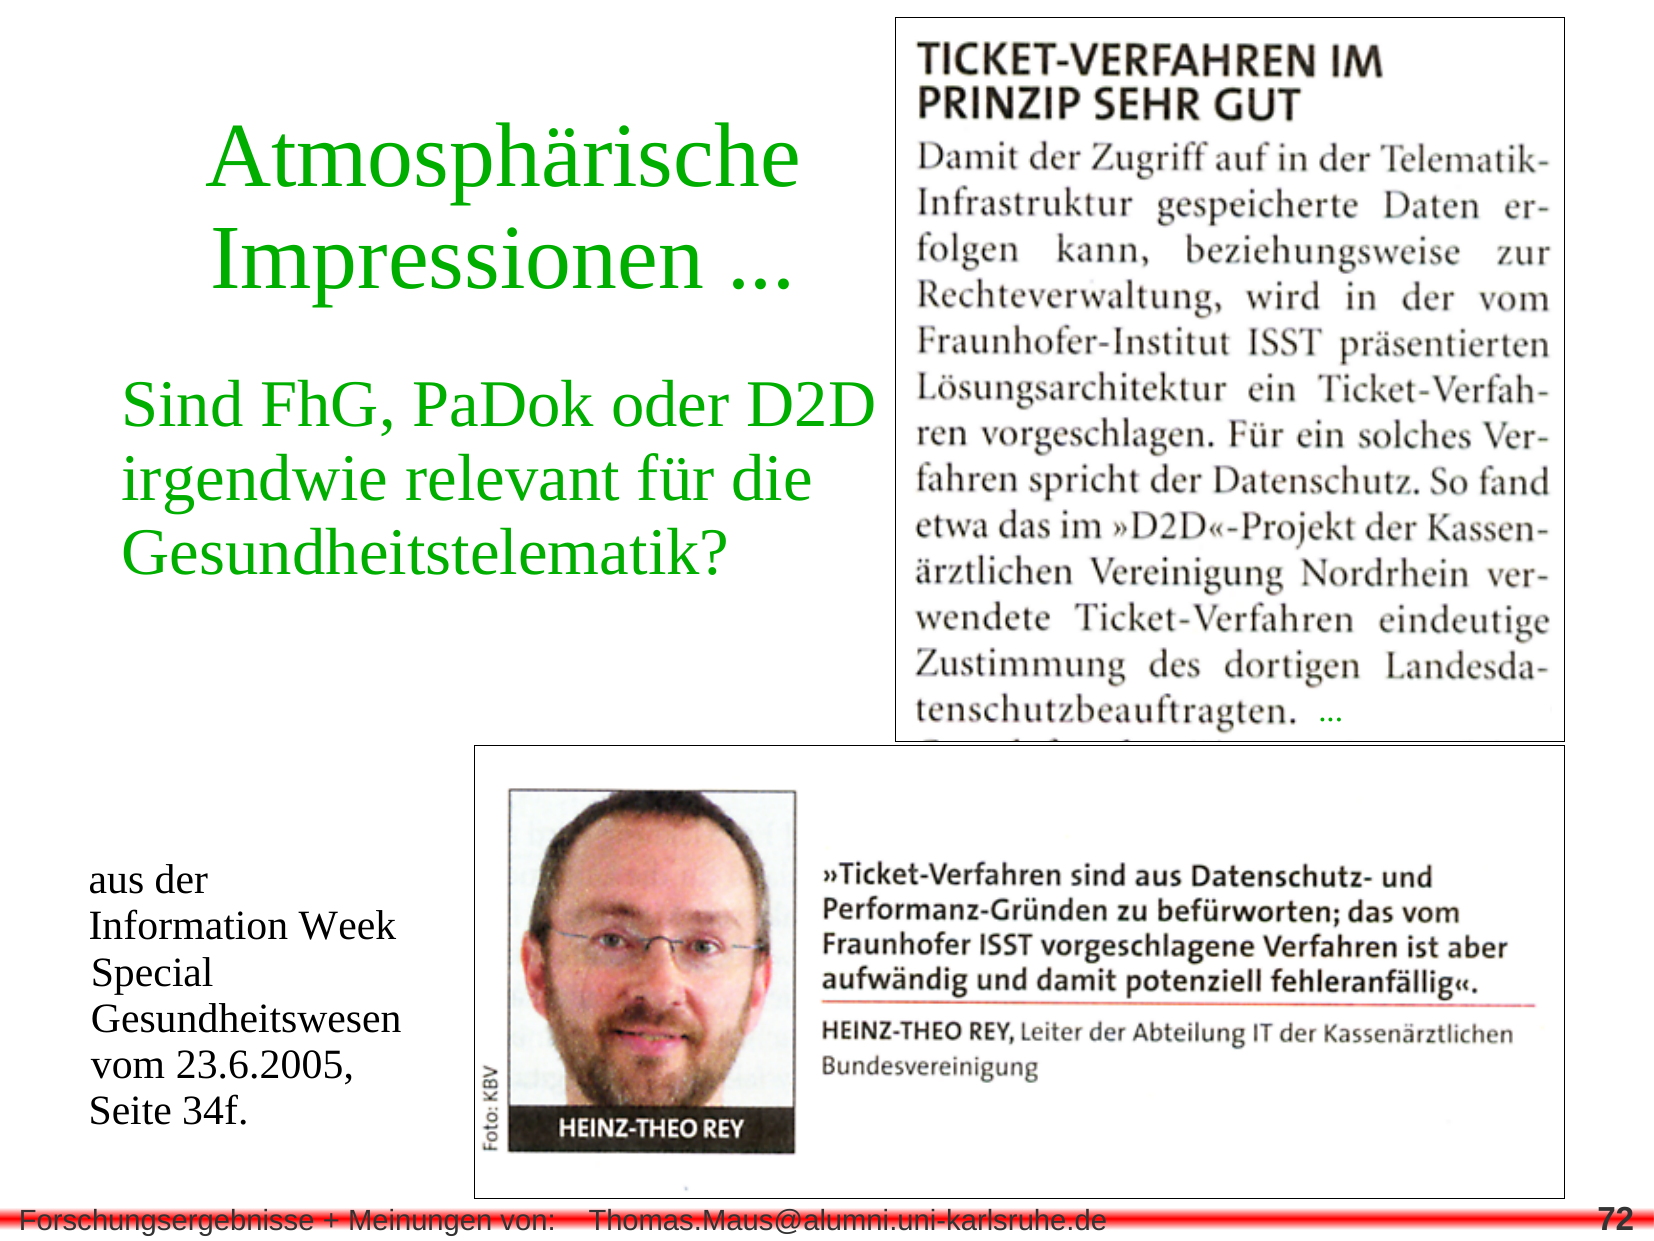

...
# Atmosphärische Impressionen ...
Sind FhG, PaDok oder D2D irgendwie relevant für die Gesundheitstelematik?
aus der
Information Week Special Gesundheitswesen vom 23.6.2005,
Seite 34f.